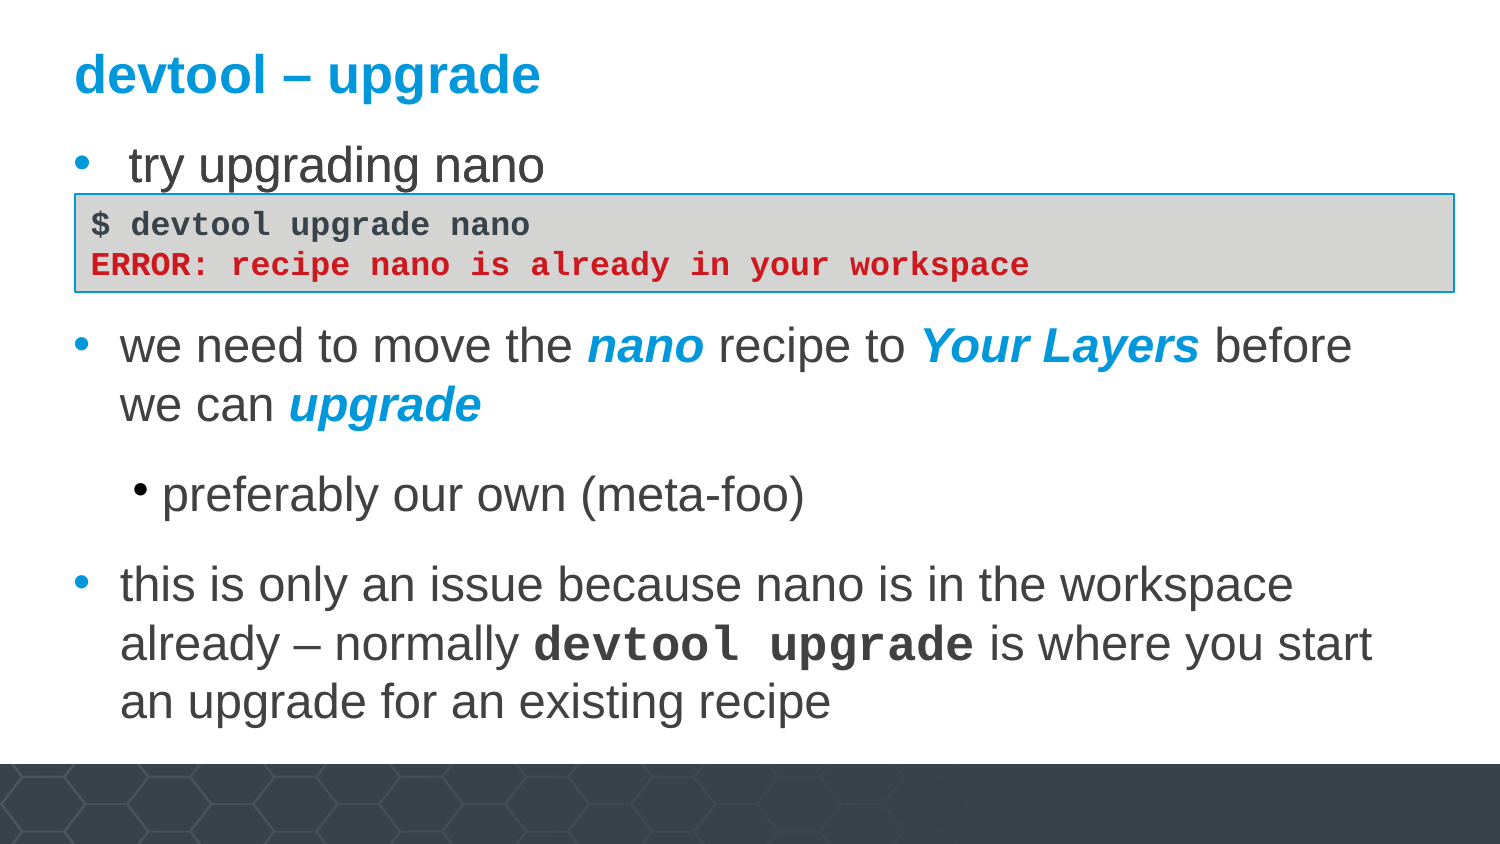

devtool – upgrade
try upgrading nano
try upgrading nano
$ devtool upgrade nano
ERROR: recipe nano is already in your workspace
we need to move the nano recipe to Your Layers before we can upgrade
preferably our own (meta-foo)
this is only an issue because nano is in the workspace already – normally devtool upgrade is where you start an upgrade for an existing recipe